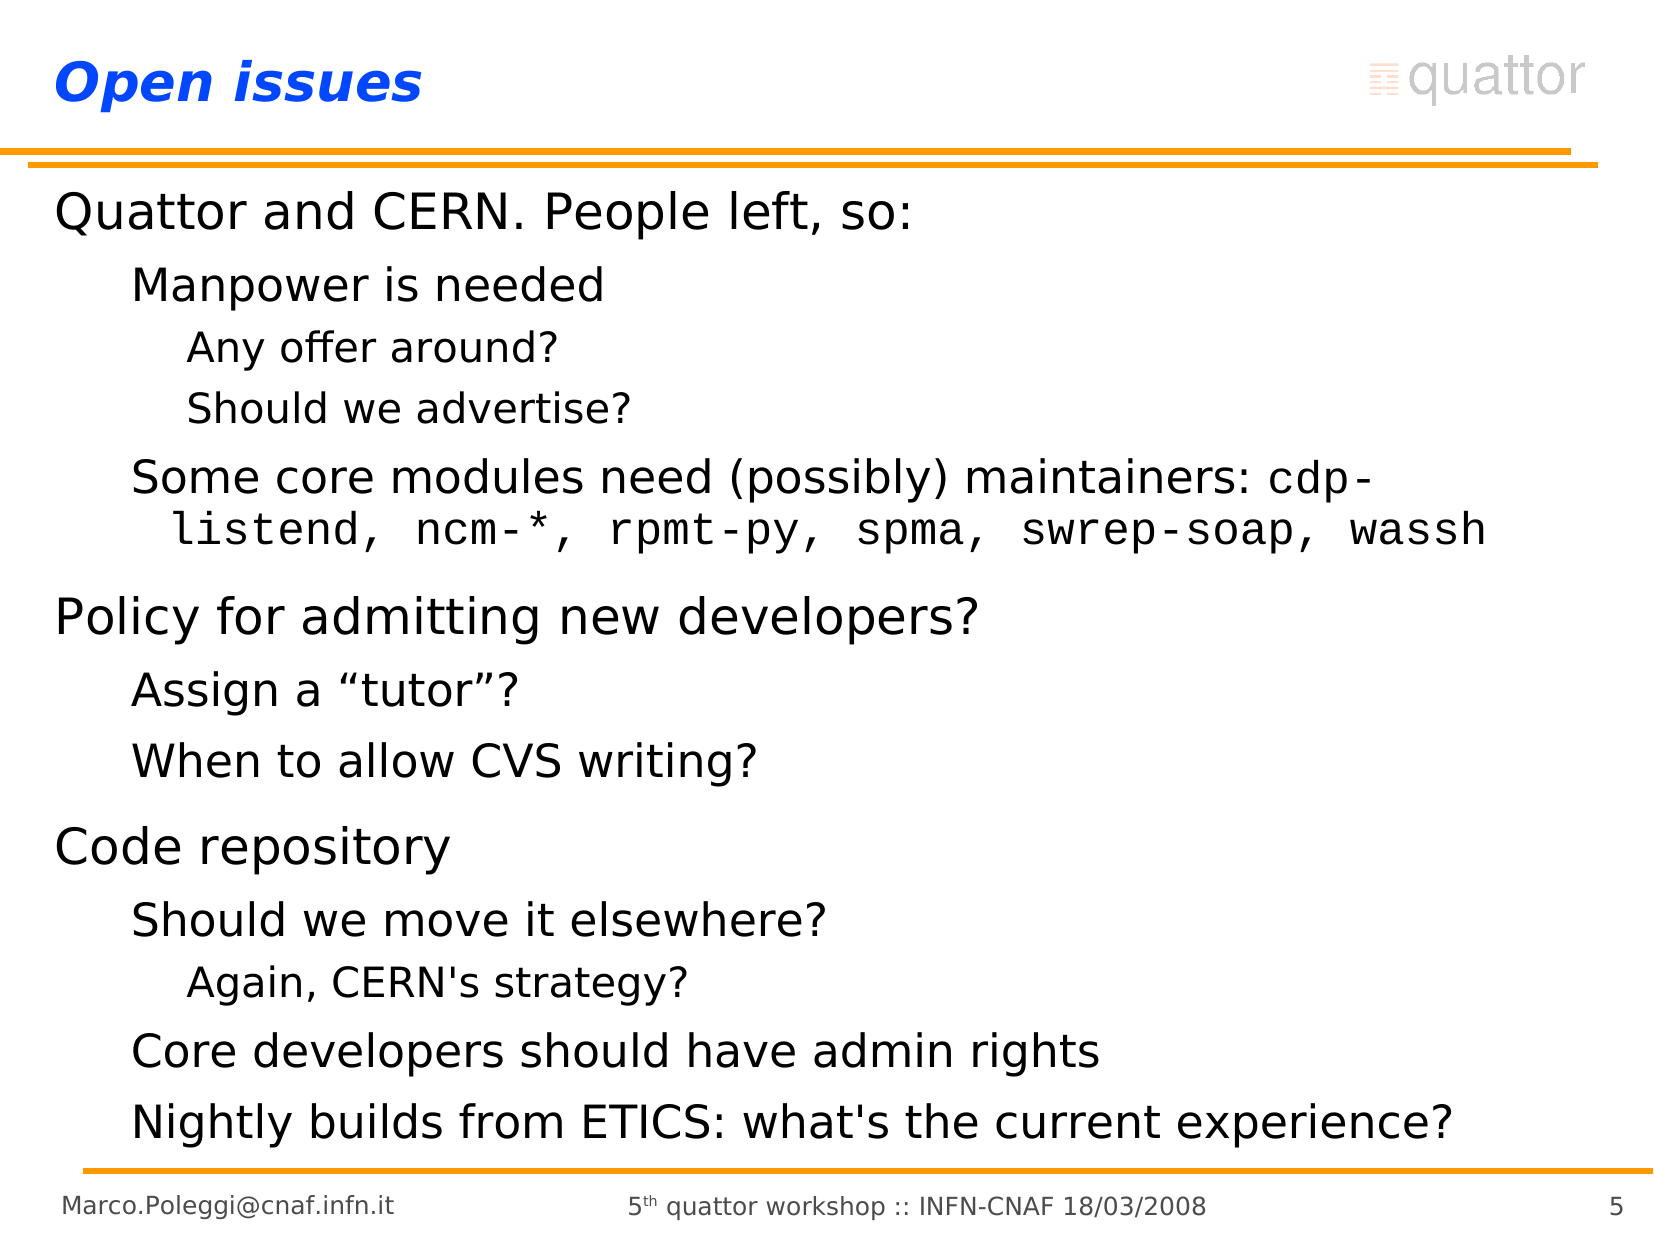

# Open issues
Quattor and CERN. People left, so:
Manpower is needed
Any offer around?
Should we advertise?
Some core modules need (possibly) maintainers: cdp-listend, ncm-*, rpmt-py, spma, swrep-soap, wassh
Policy for admitting new developers?
Assign a “tutor”?
When to allow CVS writing?
Code repository
Should we move it elsewhere?
Again, CERN's strategy?
Core developers should have admin rights
Nightly builds from ETICS: what's the current experience?
06/16/2006
5
Quattor @ LCG-T2 workshop